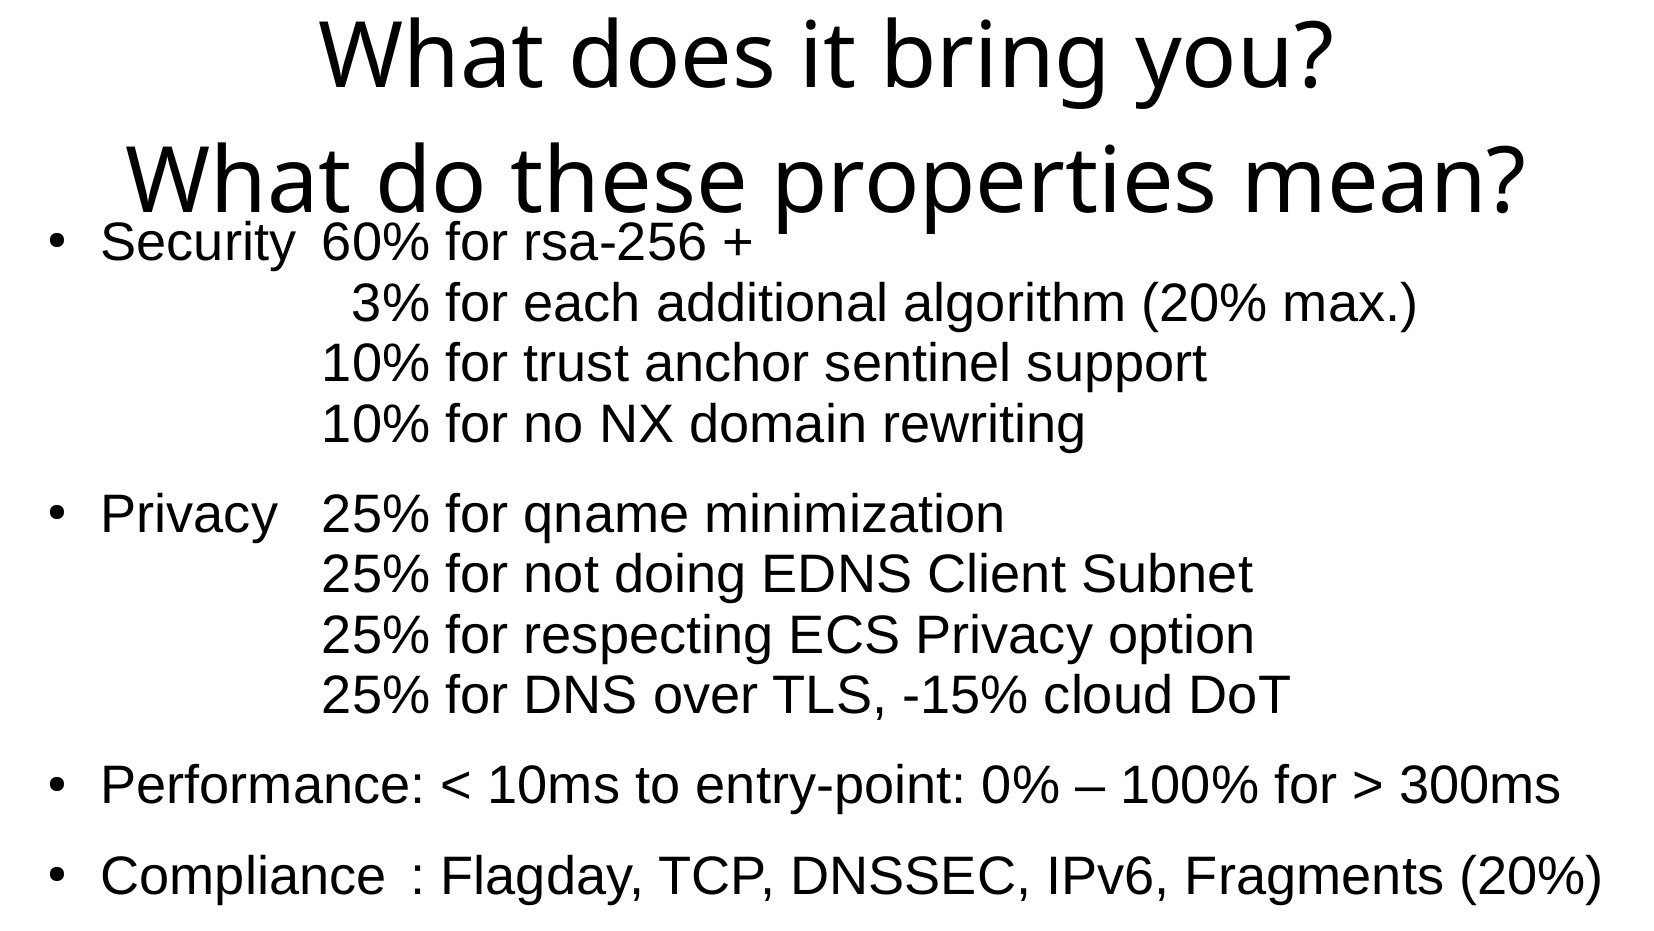

# What does it bring you? What do these properties mean?
Security	60% for rsa-256 +
			 3% for each additional algorithm (20% max.)
			10% for trust anchor sentinel support
			10% for no NX domain rewriting
Privacy	25% for qname minimization
			25% for not doing EDNS Client Subnet
			25% for respecting ECS Privacy option
			25% for DNS over TLS, -15% cloud DoT
Performance: < 10ms to entry-point: 0% – 100% for > 300ms
Compliance	 : Flagday, TCP, DNSSEC, IPv6, Fragments (20%)